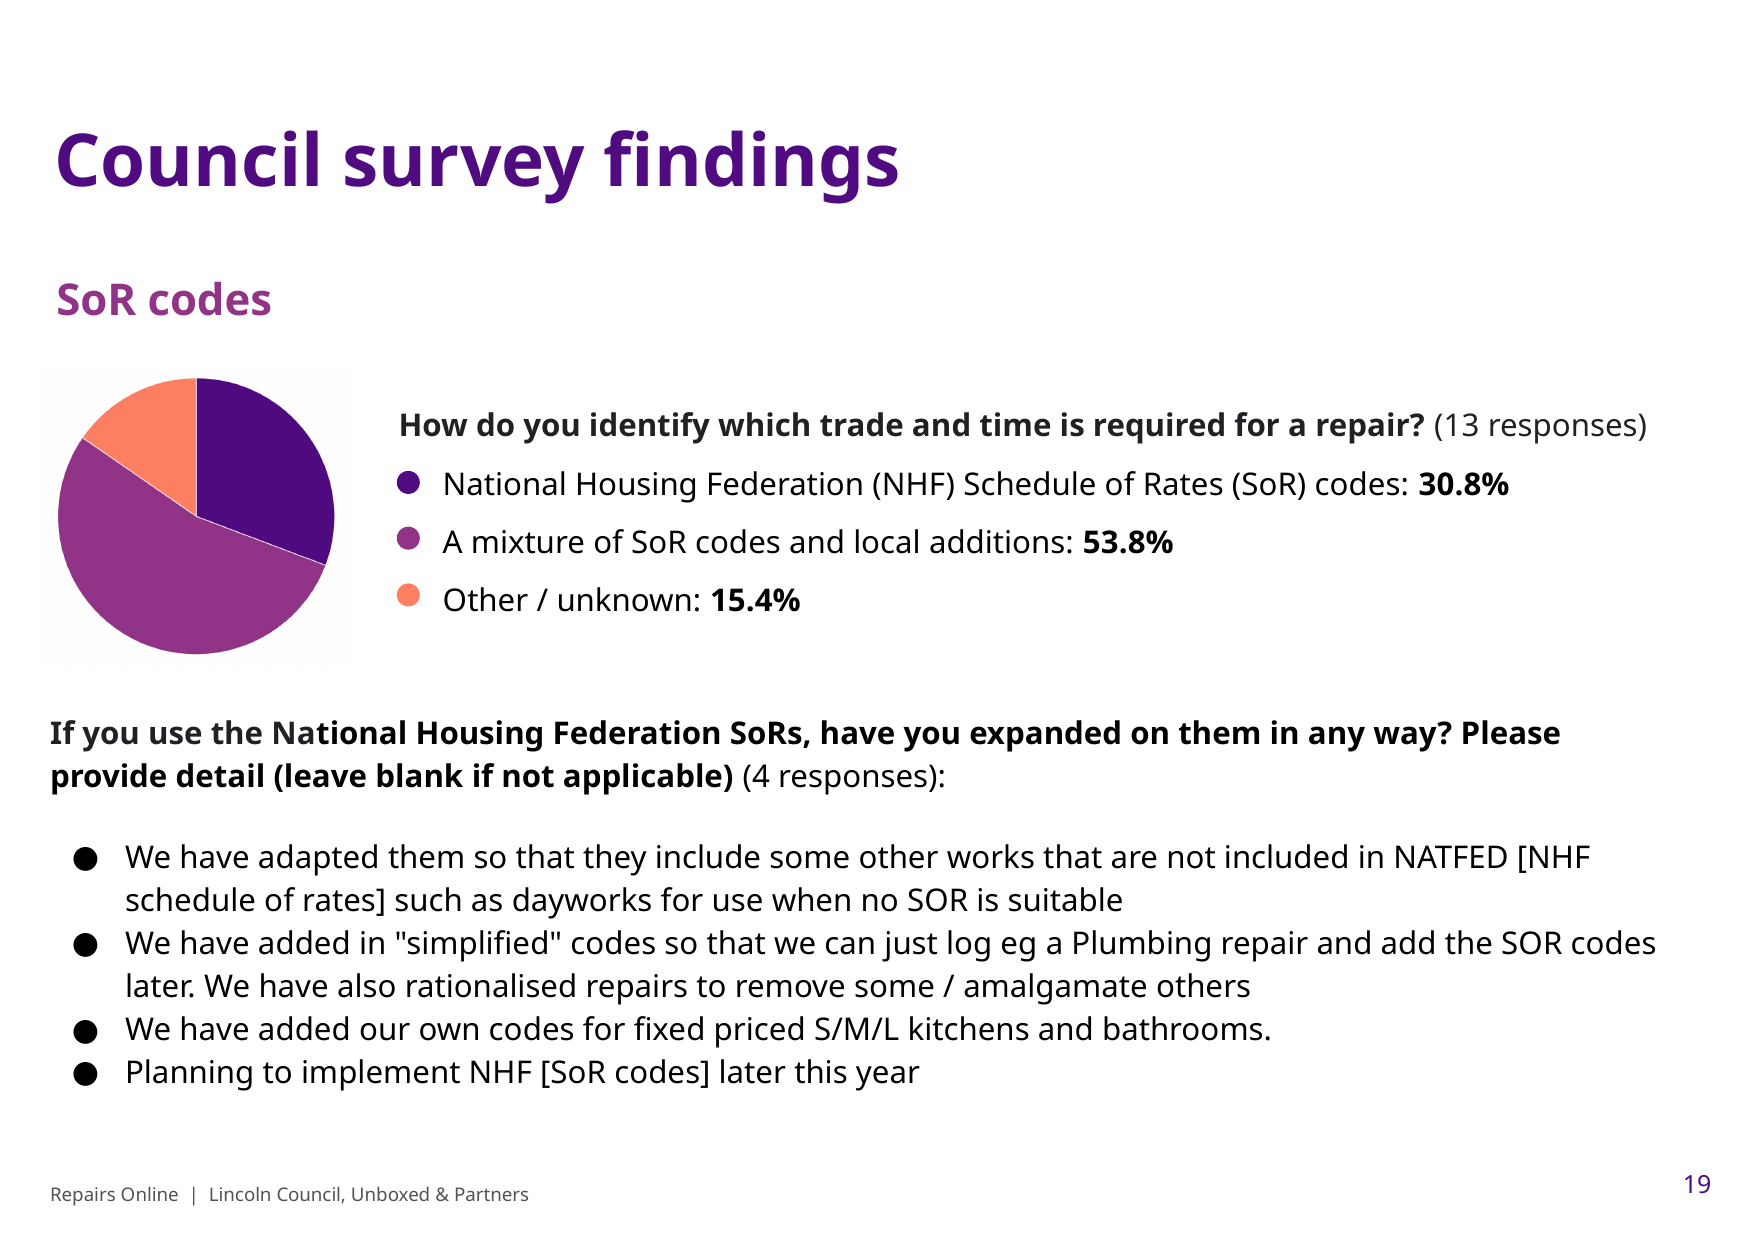

# Council survey findings
SoR codes
How do you identify which trade and time is required for a repair? (13 responses)
National Housing Federation (NHF) Schedule of Rates (SoR) codes: 30.8%
A mixture of SoR codes and local additions: 53.8%
Other / unknown: 15.4%
If you use the National Housing Federation SoRs, have you expanded on them in any way? Please provide detail (leave blank if not applicable) (4 responses):
We have adapted them so that they include some other works that are not included in NATFED [NHF schedule of rates] such as dayworks for use when no SOR is suitable
We have added in "simplified" codes so that we can just log eg a Plumbing repair and add the SOR codes later. We have also rationalised repairs to remove some / amalgamate others
We have added our own codes for fixed priced S/M/L kitchens and bathrooms.
Planning to implement NHF [SoR codes] later this year